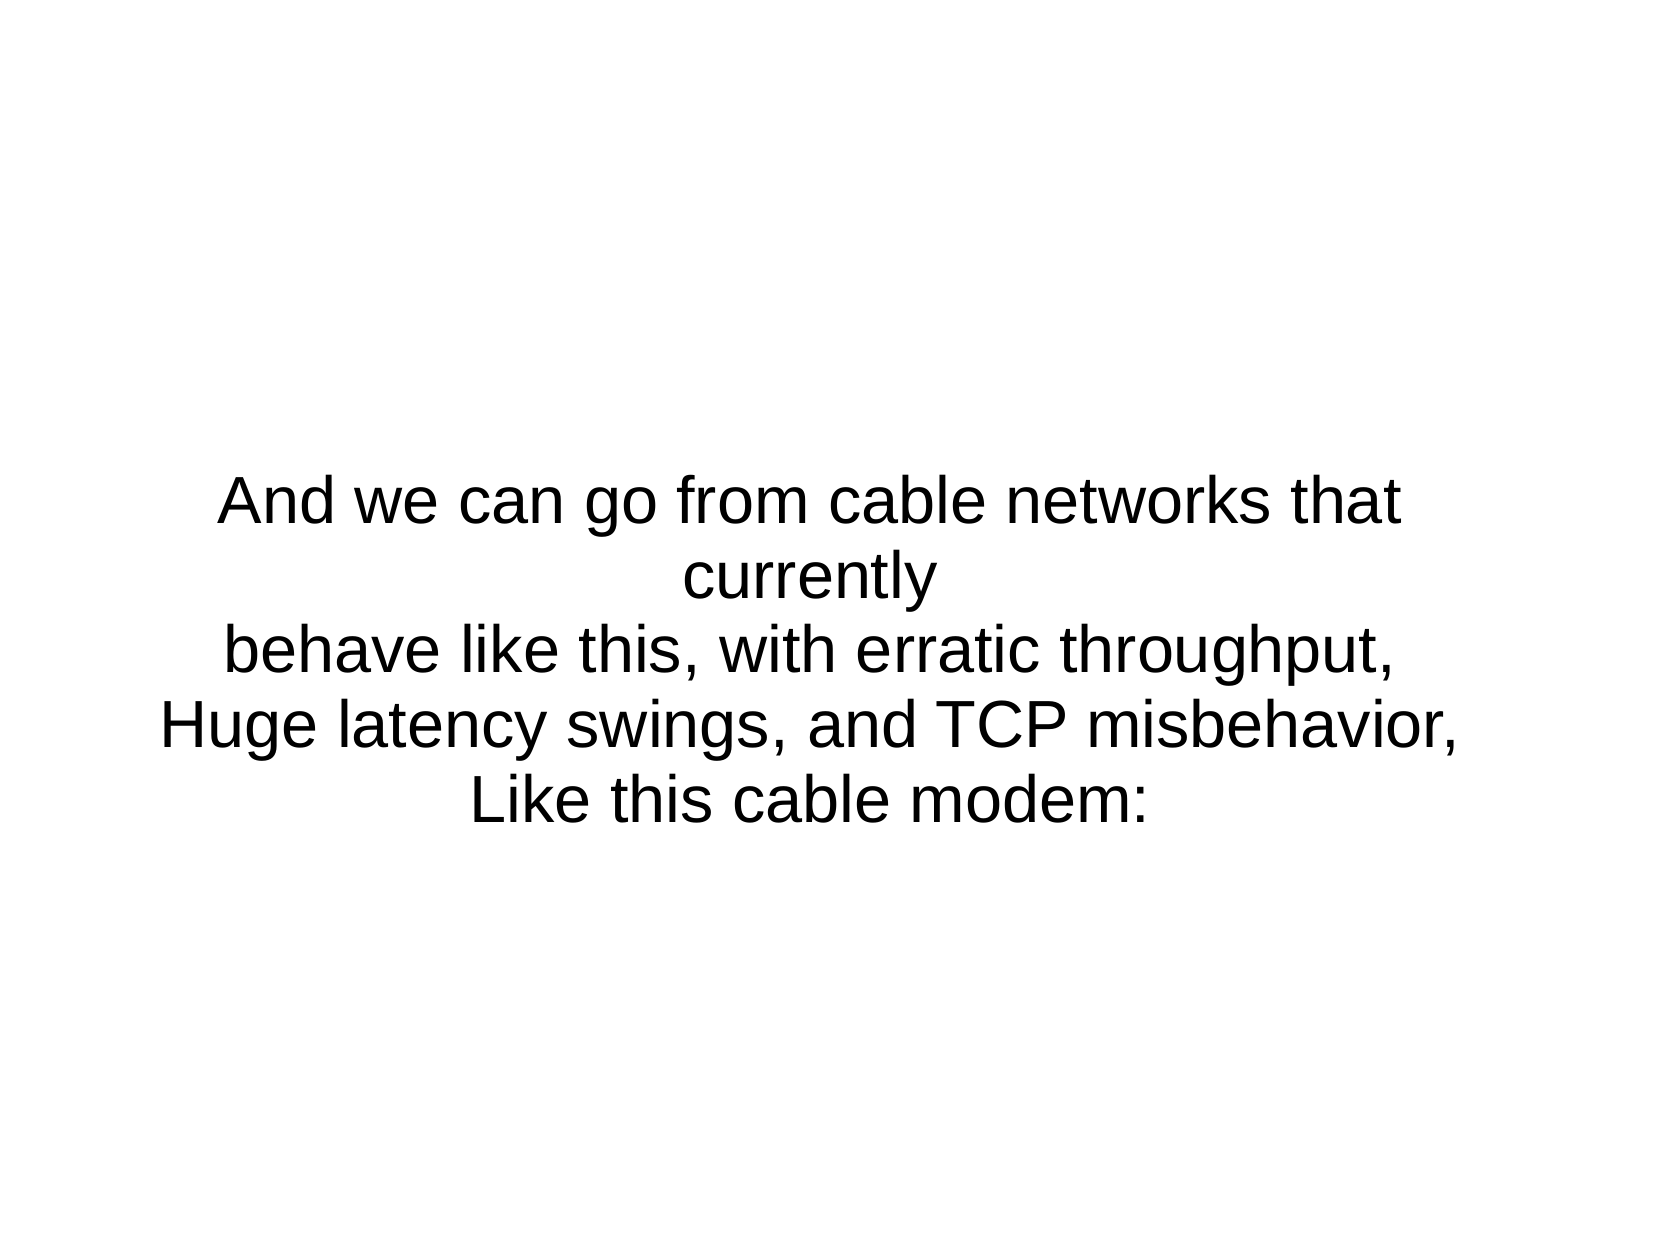

# And we can go from cable networks that currently
behave like this, with erratic throughput,
Huge latency swings, and TCP misbehavior,
Like this cable modem: